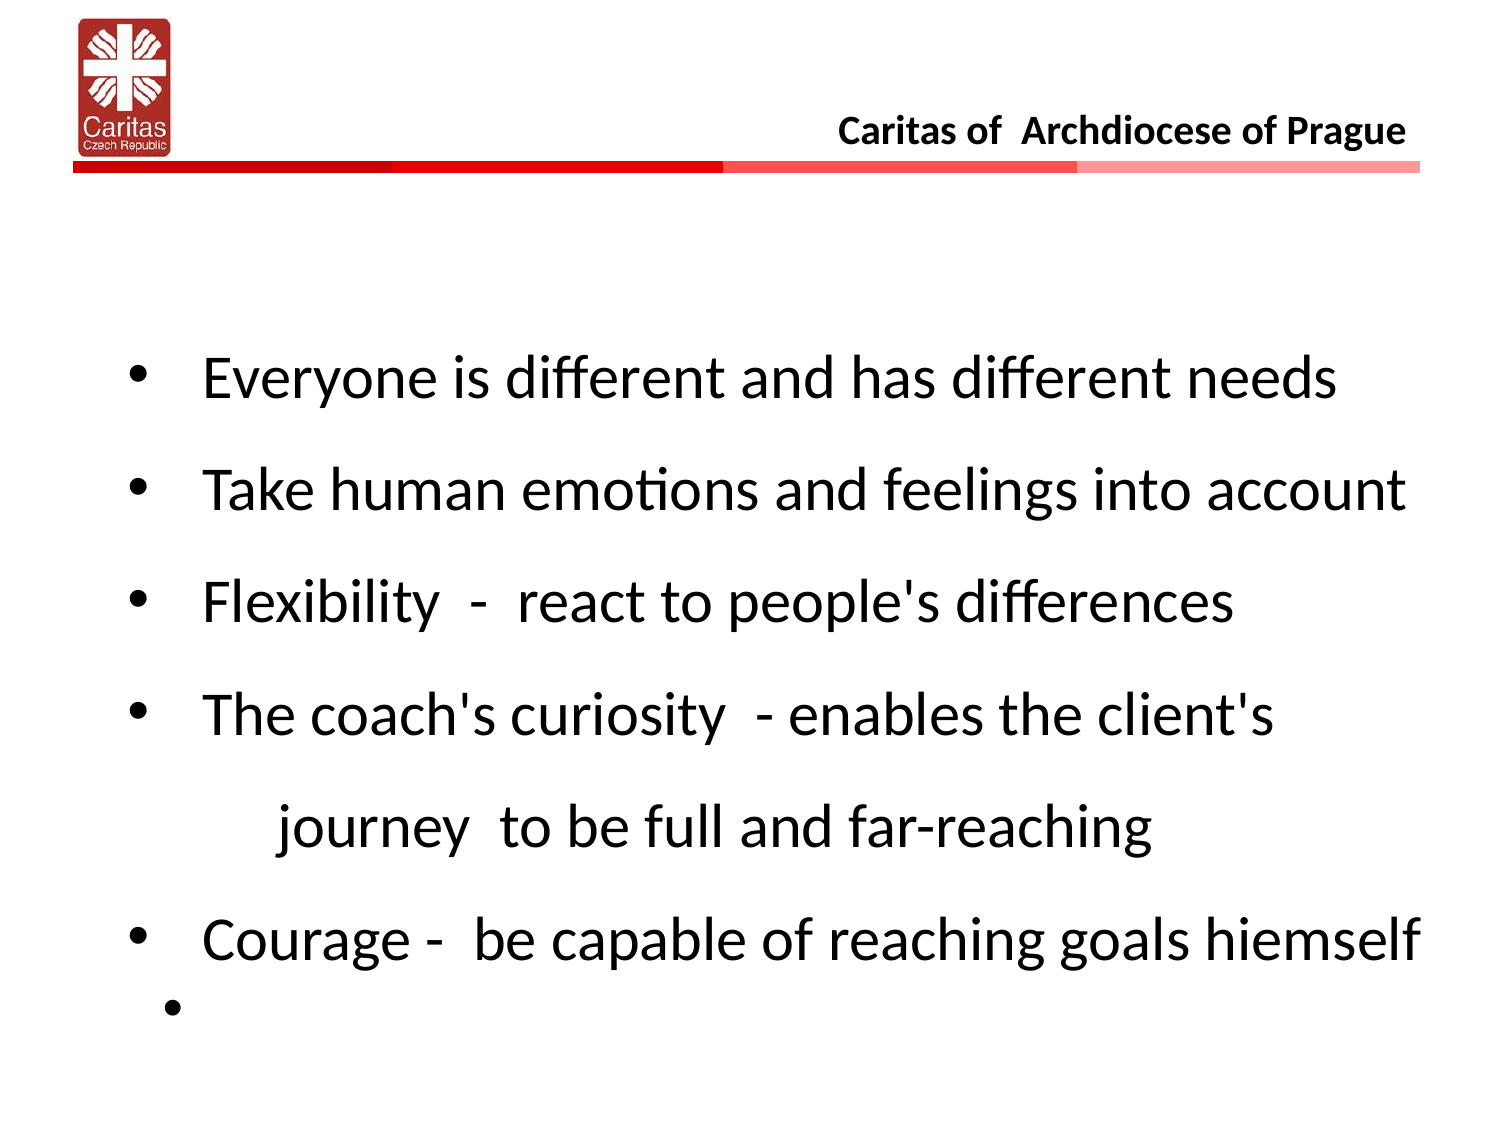

Caritas of Archdiocese of Prague
Everyone is different and has different needs
Take human emotions and feelings into account
Flexibility - react to people's differences
The coach's curiosity - enables the client's journey to be full and far-reaching
Courage - be capable of reaching goals hiemself